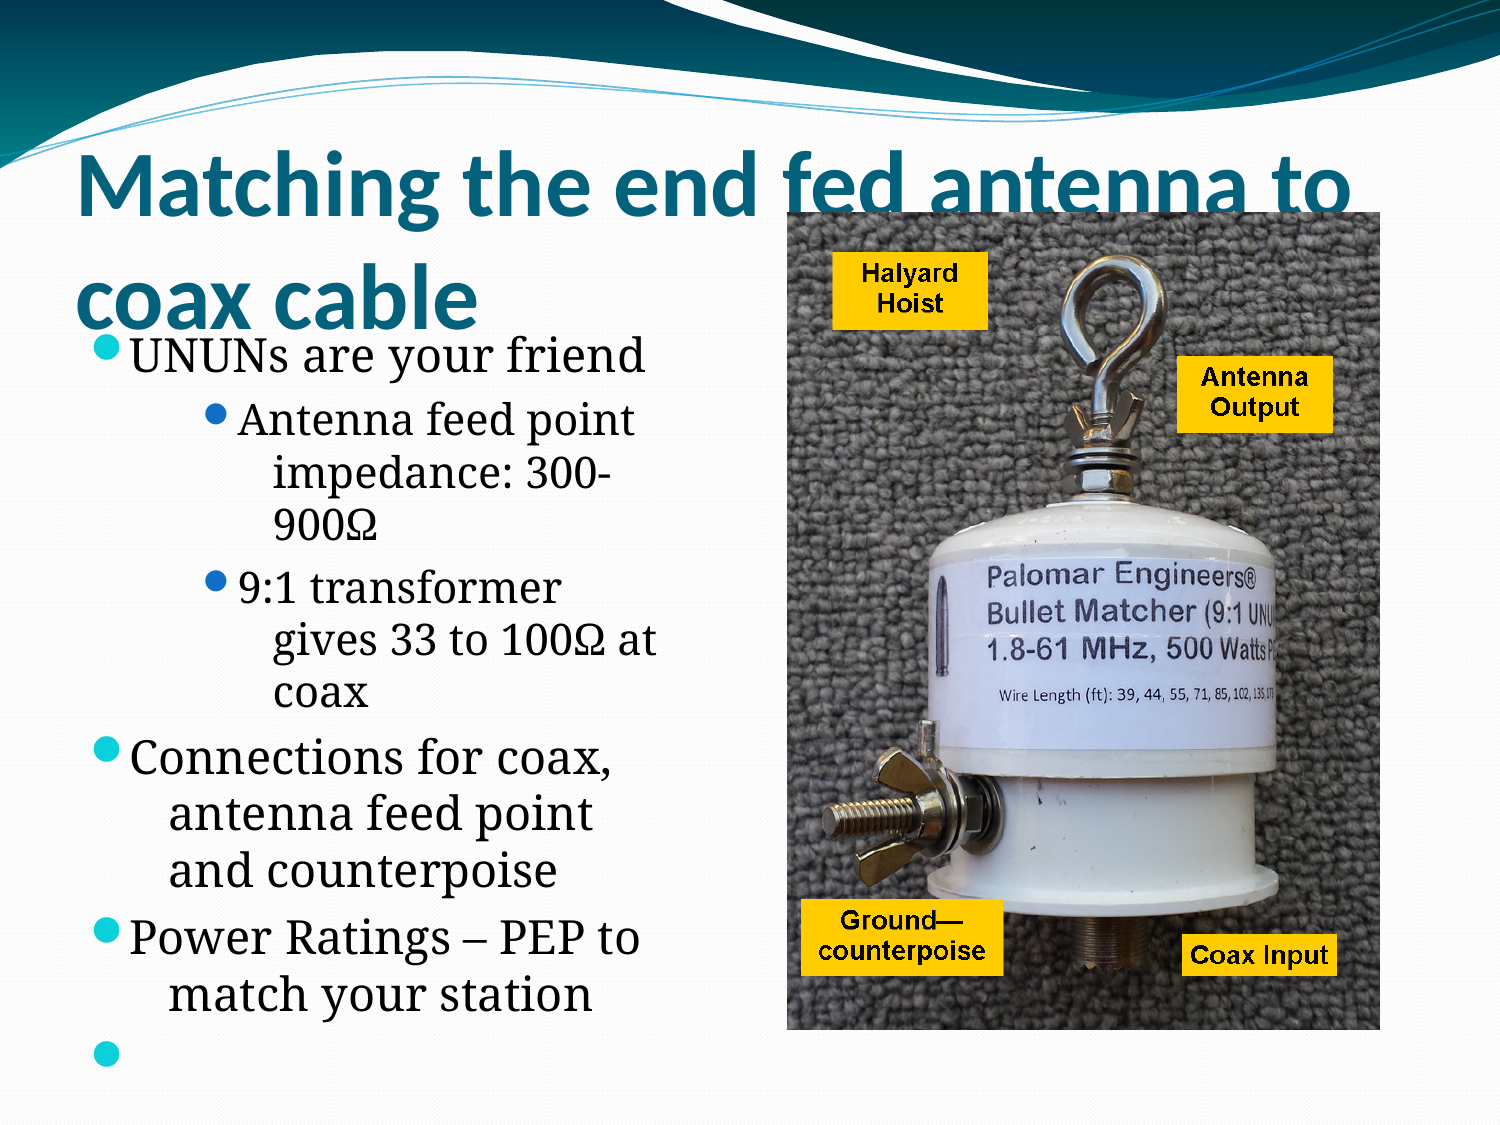

# Matching the end fed antenna to coax cable
UNUNs are your friend
Antenna feed point impedance: 300-900Ω
9:1 transformer gives 33 to 100Ω at coax
Connections for coax, antenna feed point and counterpoise
Power Ratings – PEP to match your station